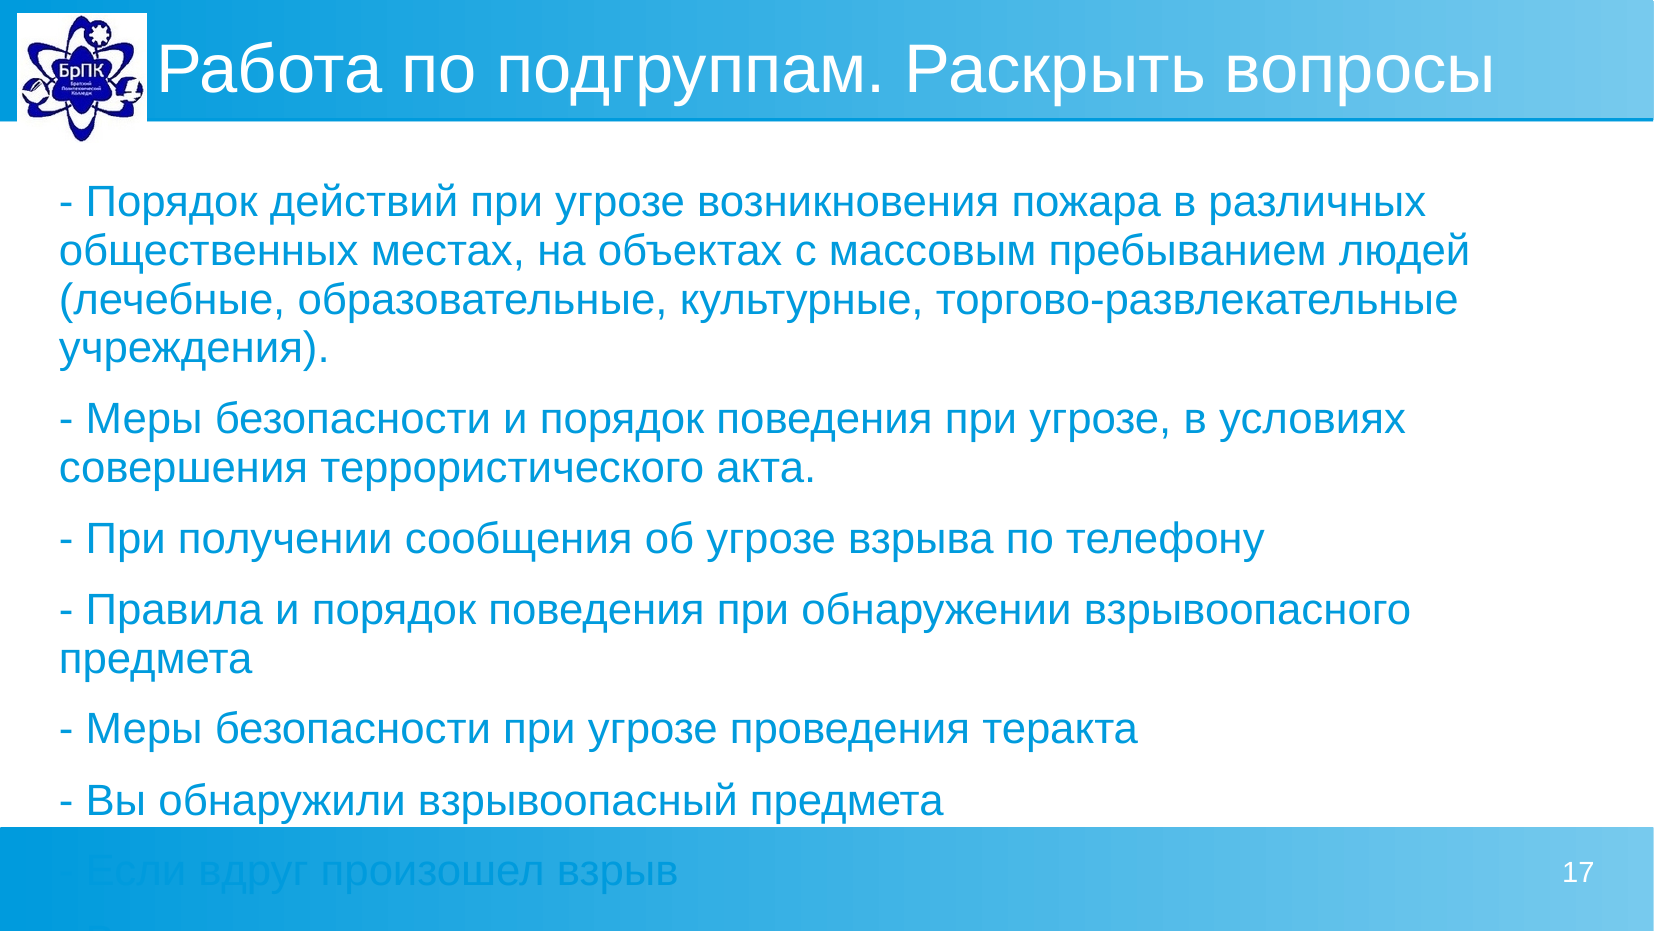

# Работа по подгруппам. Раскрыть вопросы
- Порядок действий при угрозе возникновения пожара в различных общественных местах, на объектах с массовым пребыванием людей (лечебные, образовательные, культурные, торгово-развлекательные учреждения).
- Меры безопасности и порядок поведения при угрозе, в условиях совершения террористического акта.
- При получении сообщения об угрозе взрыва по телефону
- Правила и порядок поведения при обнаружении взрывоопасного предмета
- Меры безопасности при угрозе проведения теракта
- Вы обнаружили взрывоопасный предмета
- Если вдруг произошел взрыв
- Вас украли, взяли в заложники
17